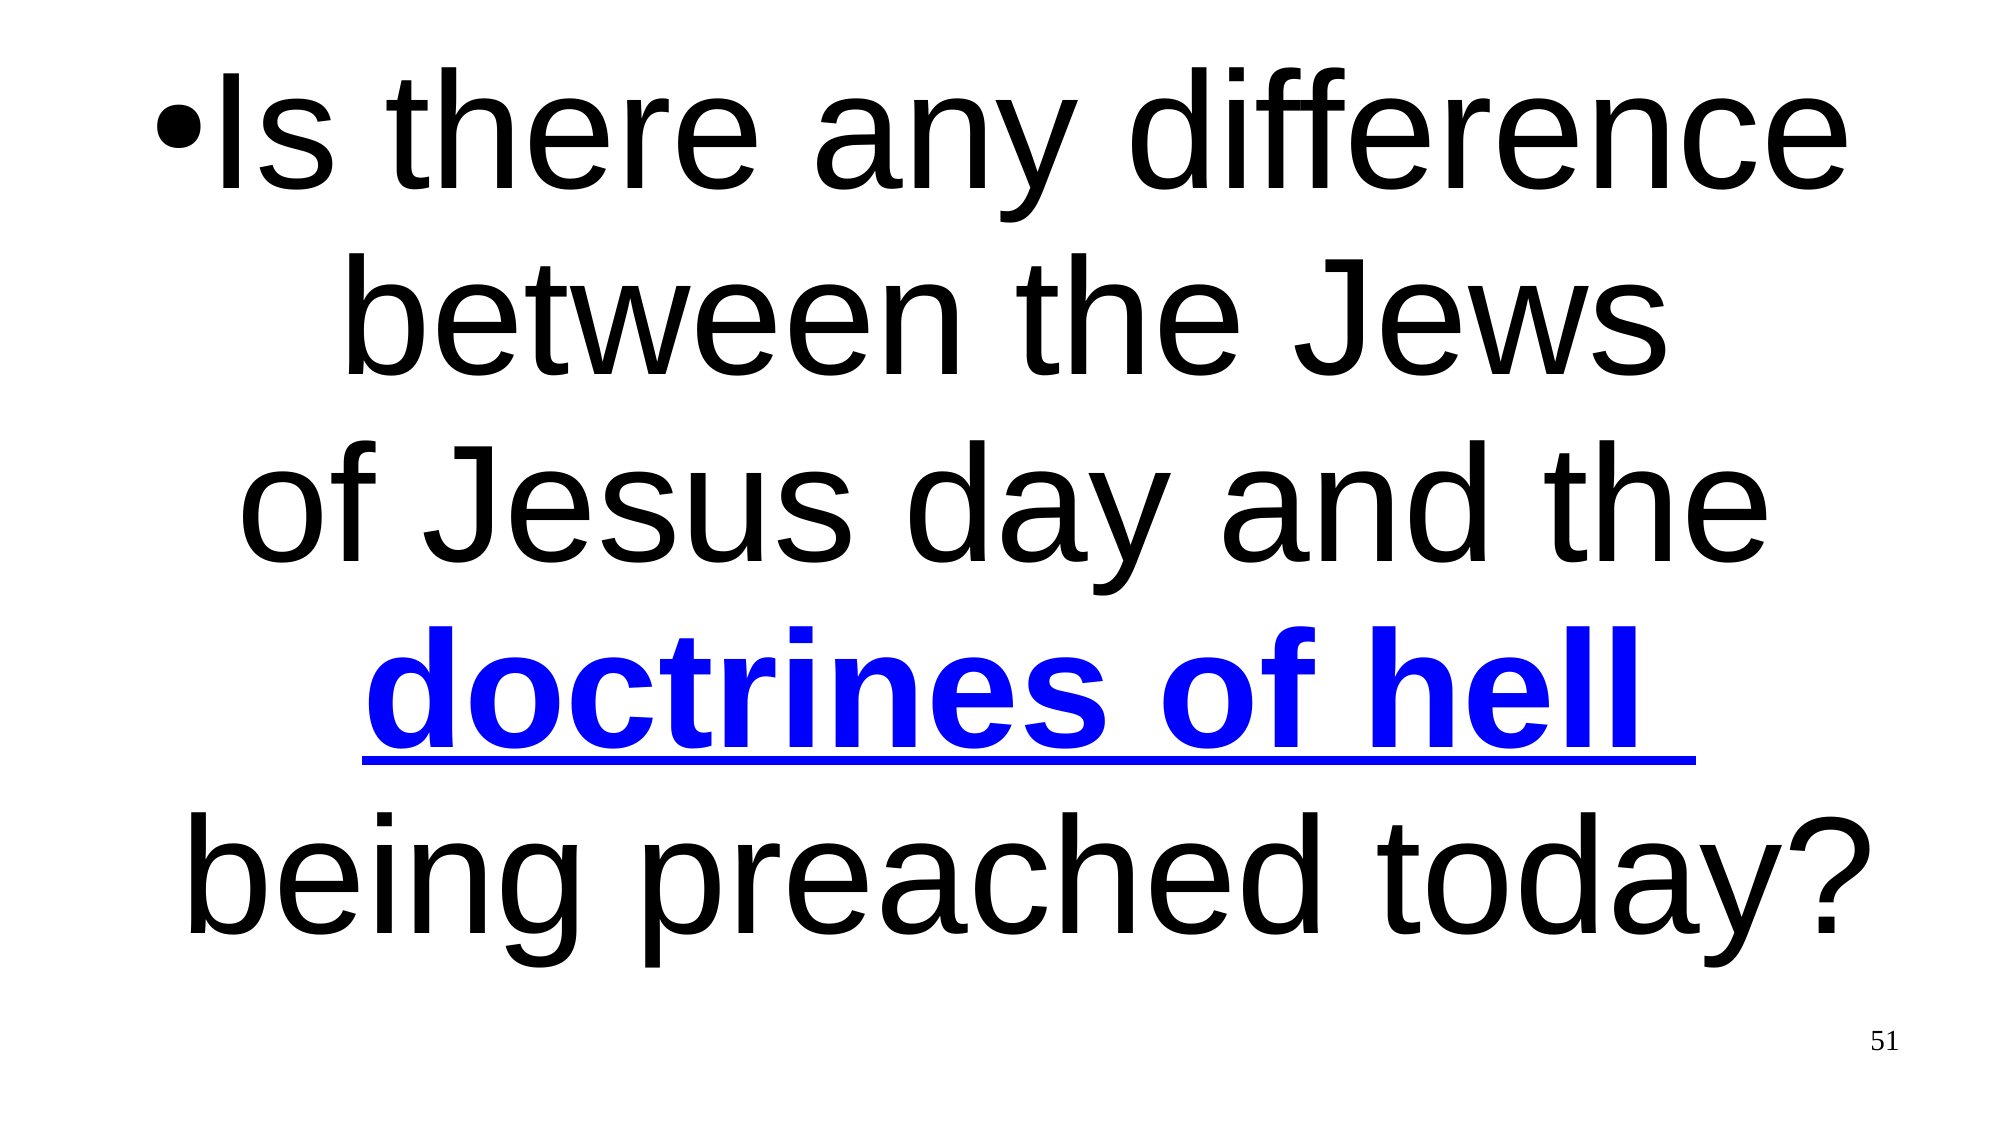

# Is there any difference between the Jews of Jesus day and the doctrines of hell being preached today?
51